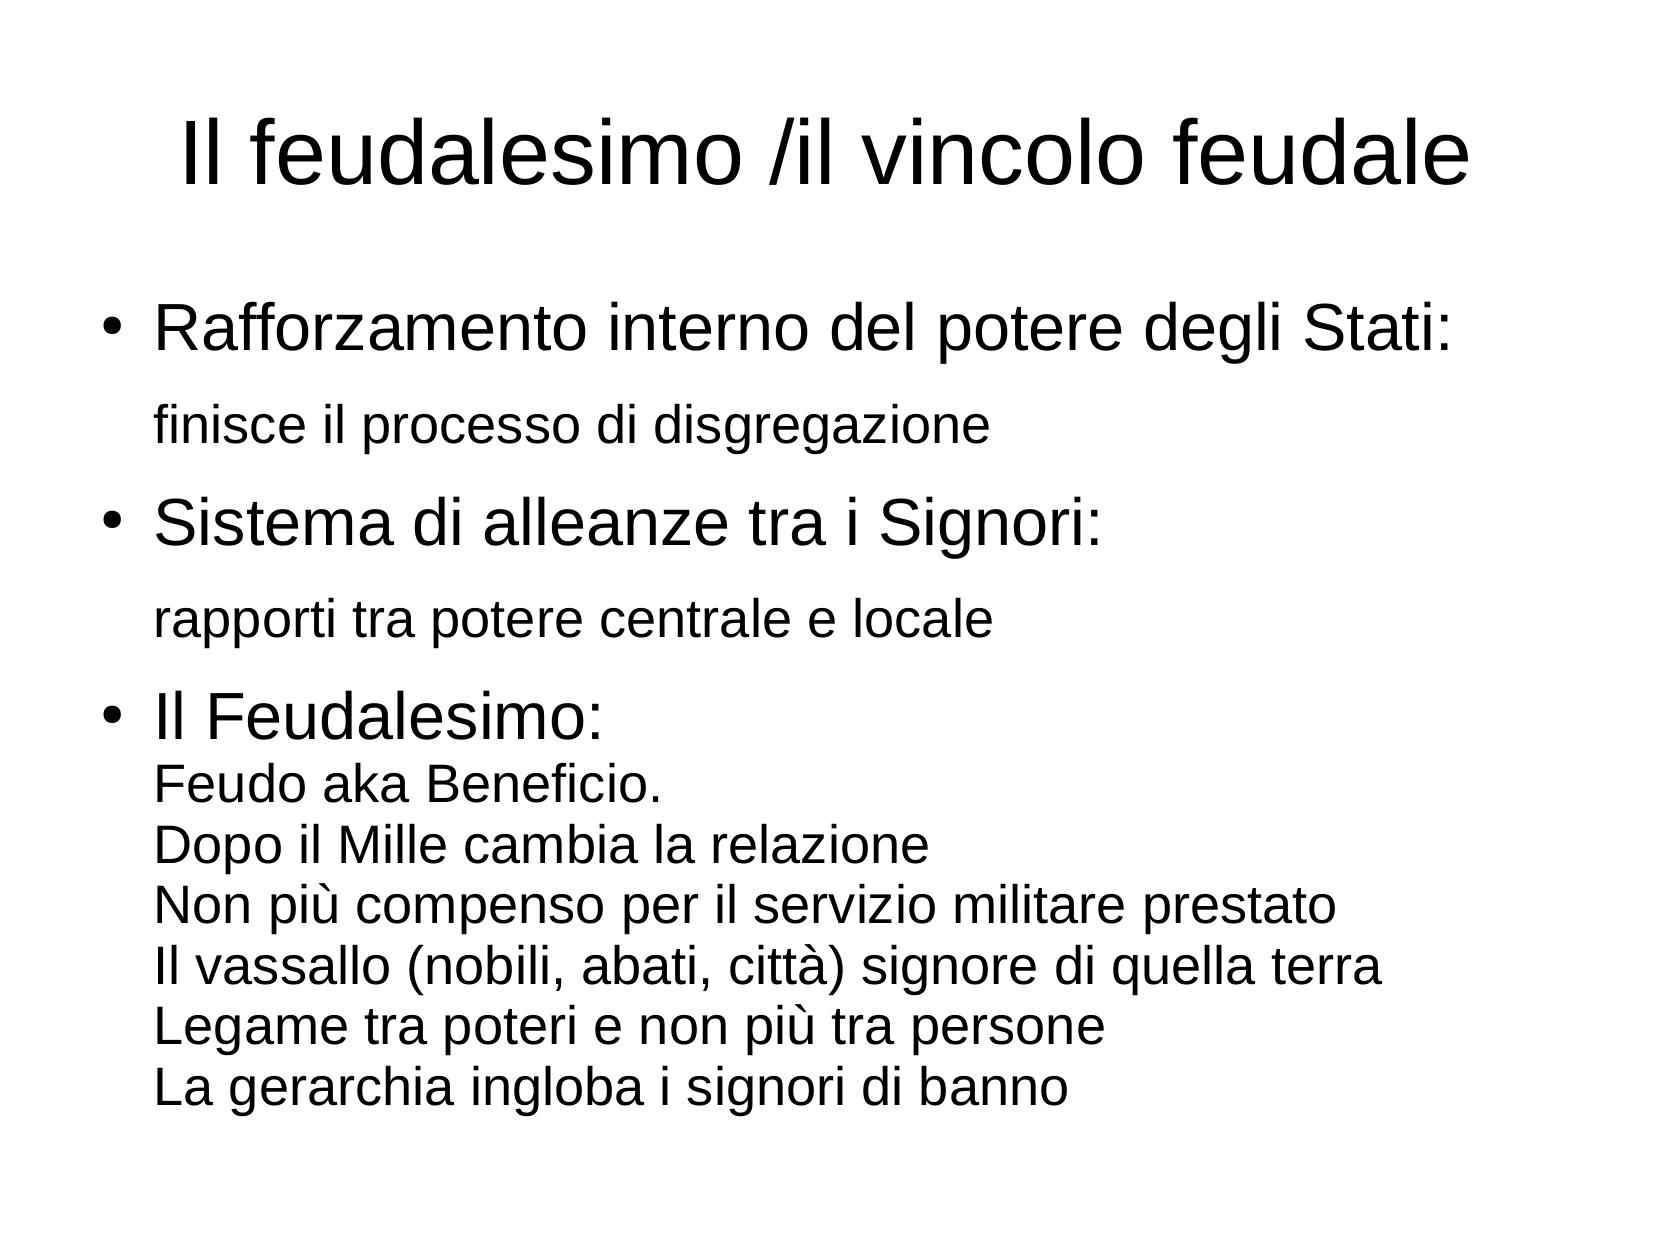

# Il feudalesimo /il vincolo feudale
Rafforzamento interno del potere degli Stati:
finisce il processo di disgregazione
Sistema di alleanze tra i Signori:
rapporti tra potere centrale e locale
Il Feudalesimo:
Feudo aka Beneficio.
Dopo il Mille cambia la relazione
Non più compenso per il servizio militare prestato
Il vassallo (nobili, abati, città) signore di quella terra
Legame tra poteri e non più tra persone
La gerarchia ingloba i signori di banno